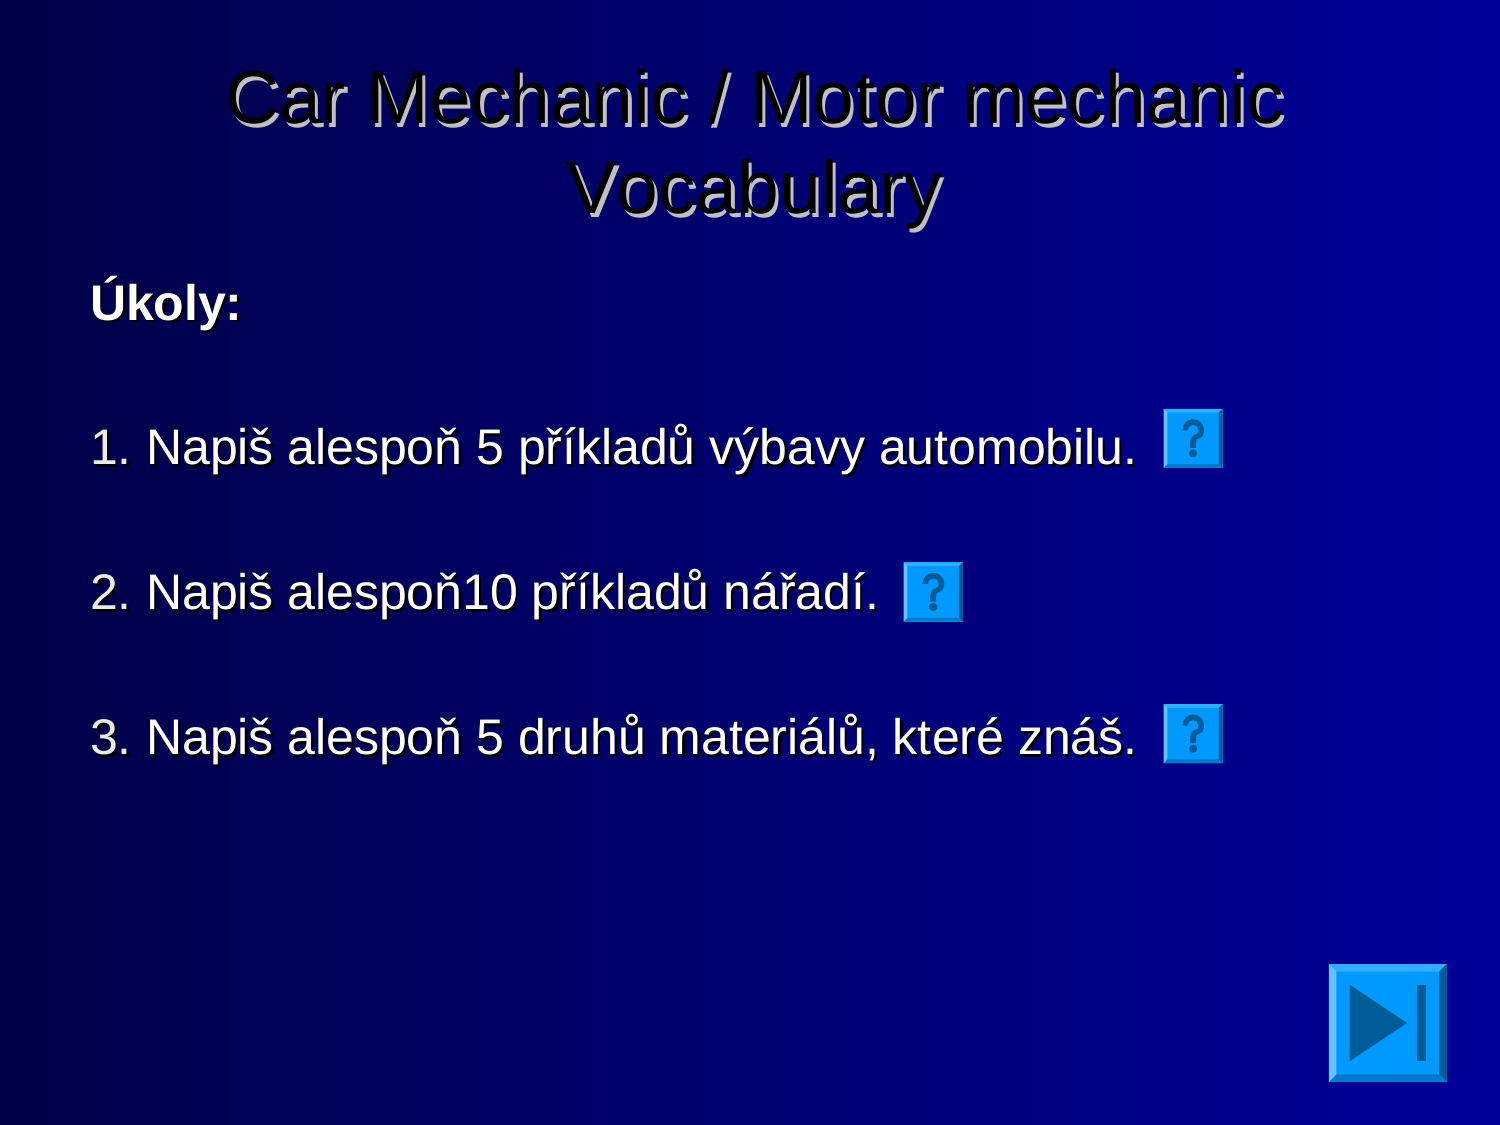

# Car Mechanic / Motor mechanic Vocabulary
Úkoly:
Napiš alespoň 5 příkladů výbavy automobilu.
Napiš alespoň10 příkladů nářadí.
Napiš alespoň 5 druhů materiálů, které znáš.